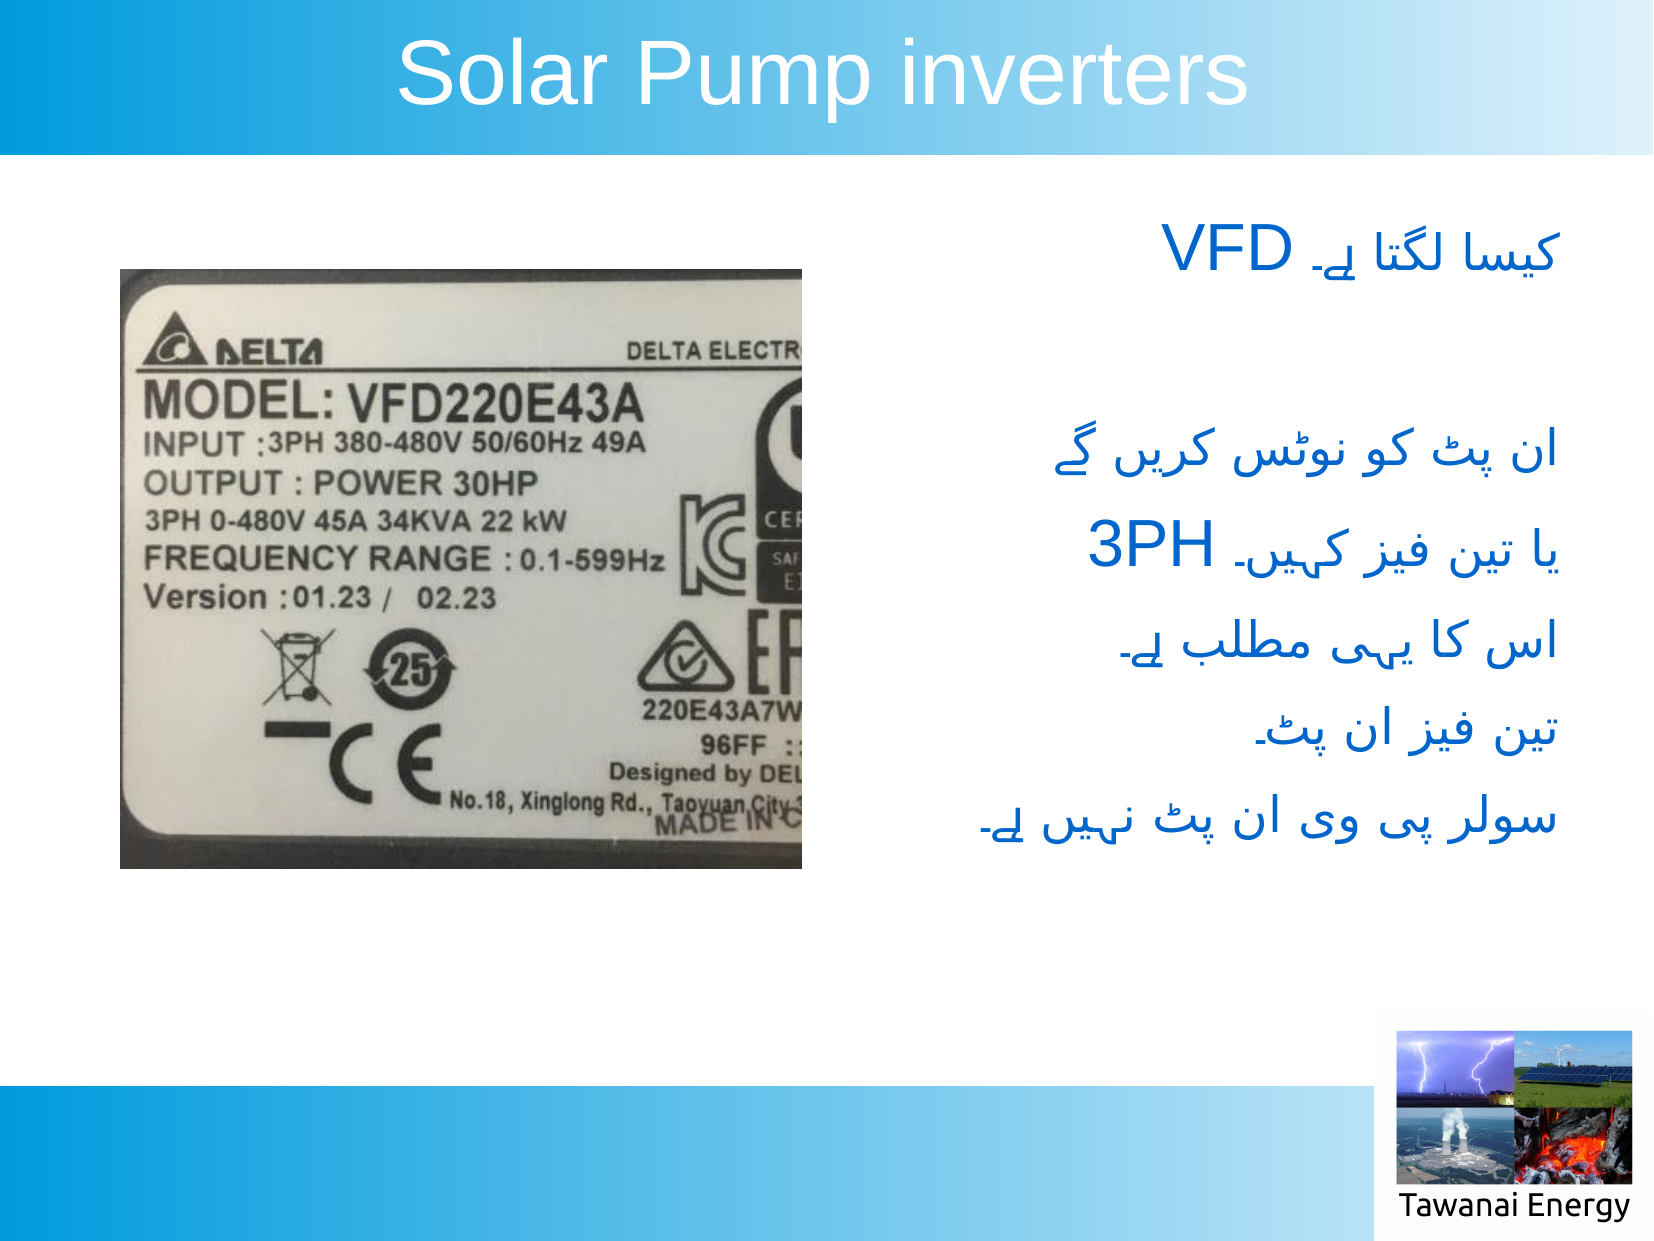

# Solar Pump inverters
VFD کیسا لگتا ہے۔
ان پٹ کو نوٹس کریں گے
3PH یا تین فیز کہیں۔
اس کا یہی مطلب ہے۔
تین فیز ان پٹ۔
سولر پی وی ان پٹ نہیں ہے۔